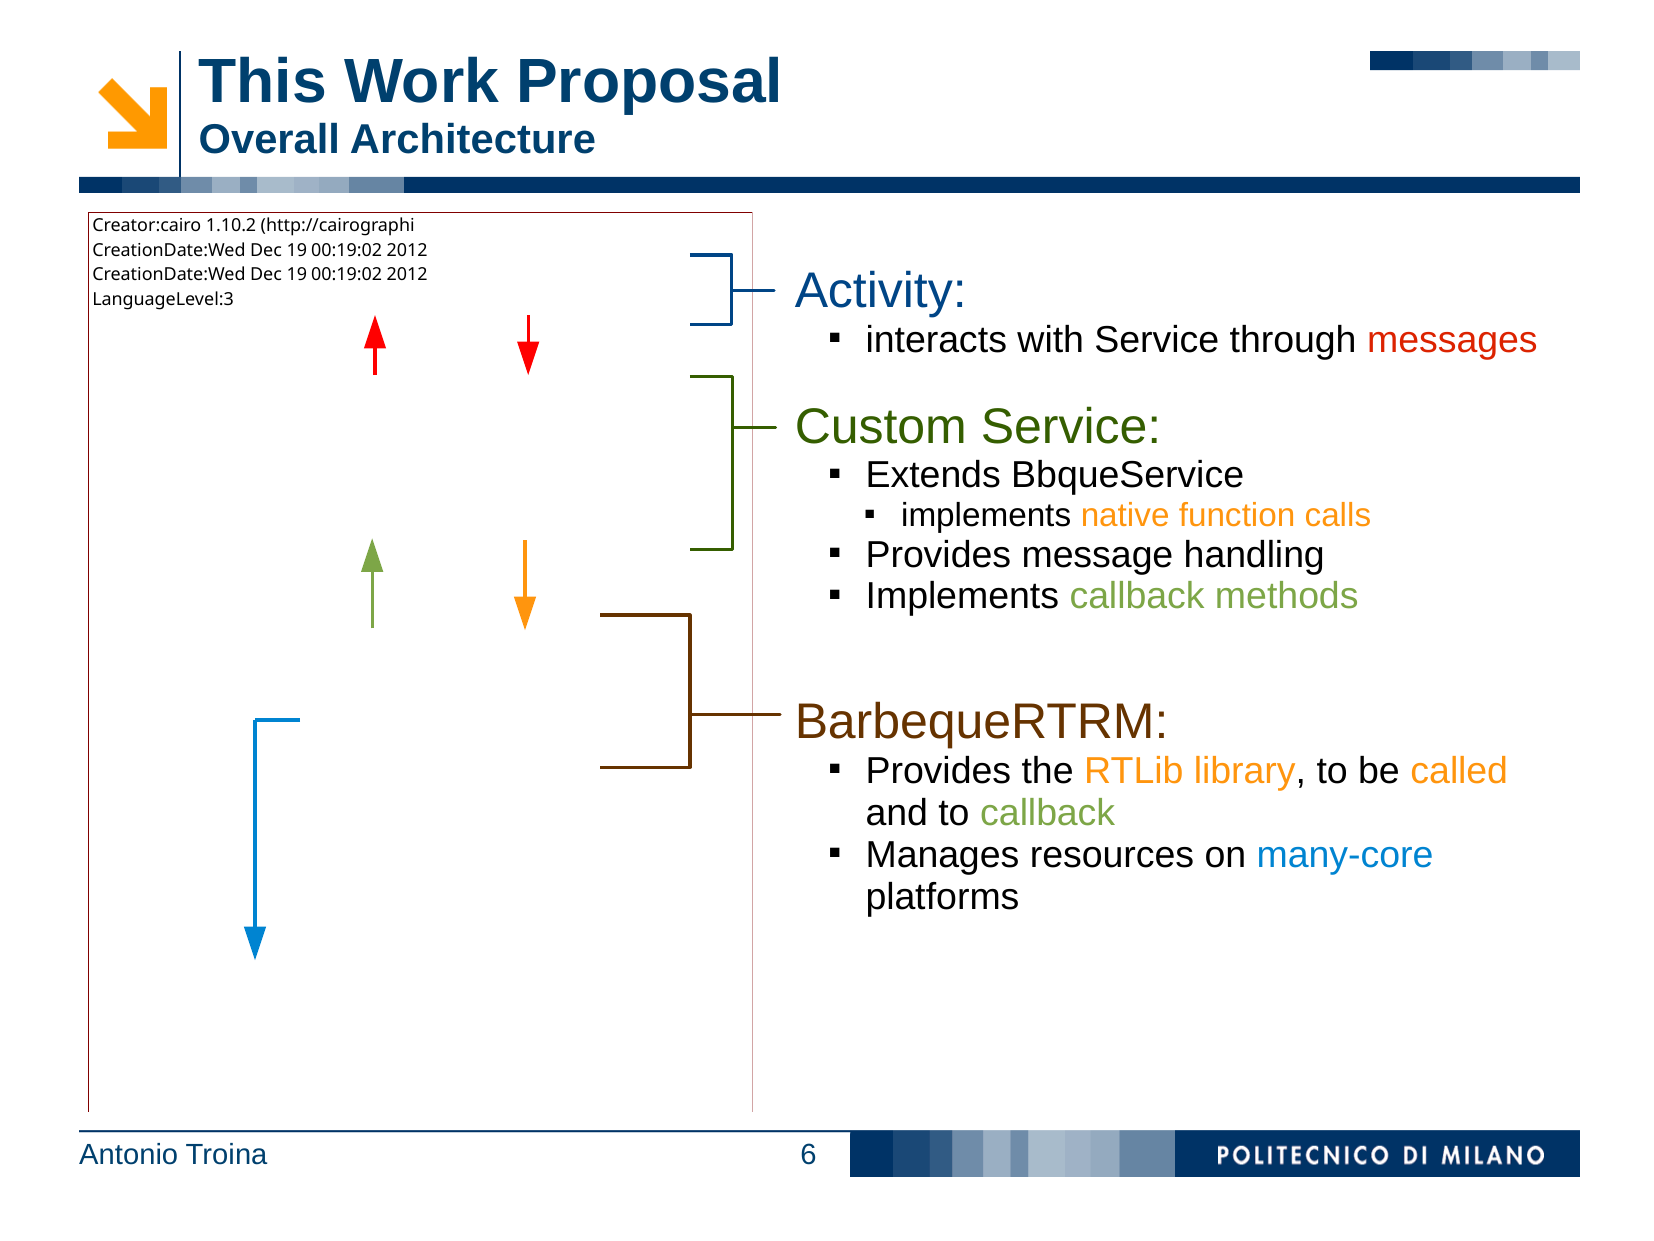

# This Work Proposal Overall Architecture
Activity:
interacts with Service through messages
Custom Service:
Extends BbqueService
implements native function calls
Provides message handling
Implements callback methods
BarbequeRTRM:
Provides the RTLib library, to be called and to callback
Manages resources on many-core platforms
6